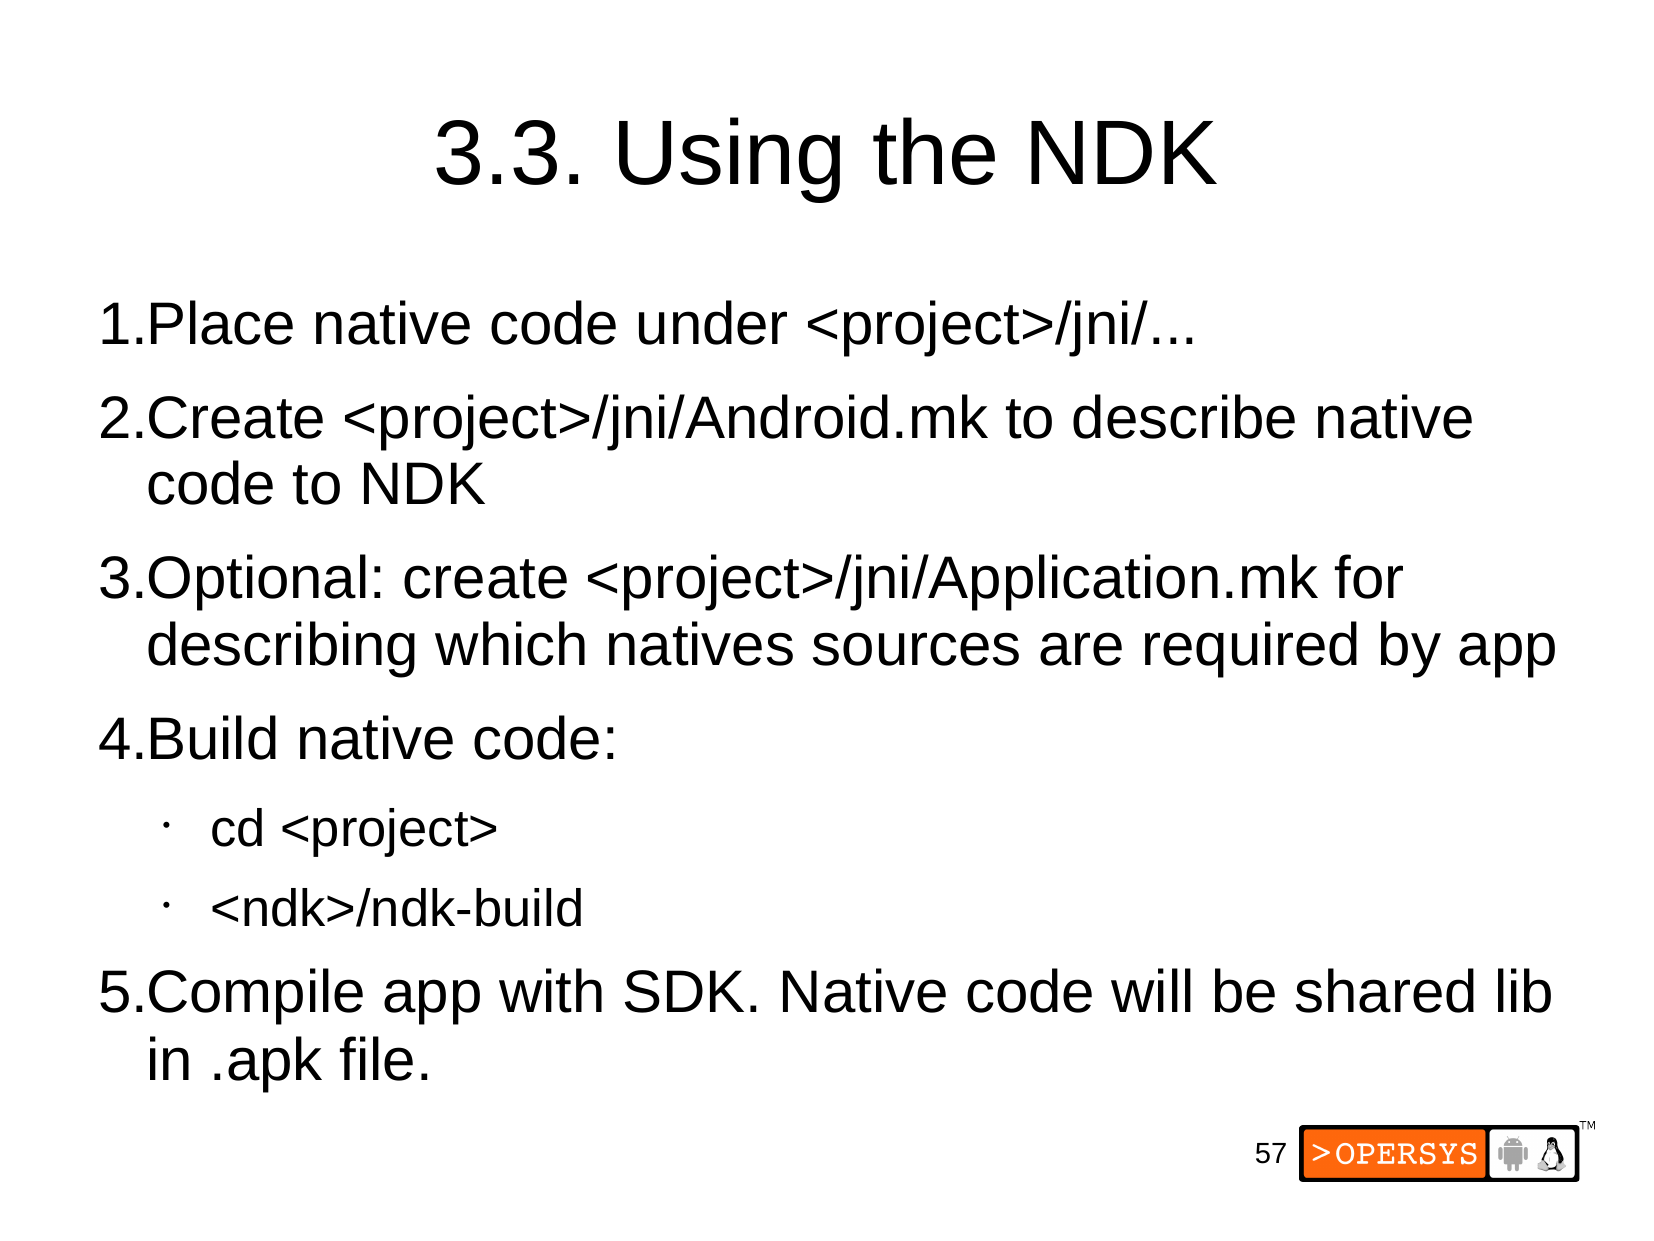

# 3.3. Using the NDK
Place native code under <project>/jni/...
Create <project>/jni/Android.mk to describe native code to NDK
Optional: create <project>/jni/Application.mk for describing which natives sources are required by app
Build native code:
cd <project>
<ndk>/ndk-build
Compile app with SDK. Native code will be shared lib in .apk file.